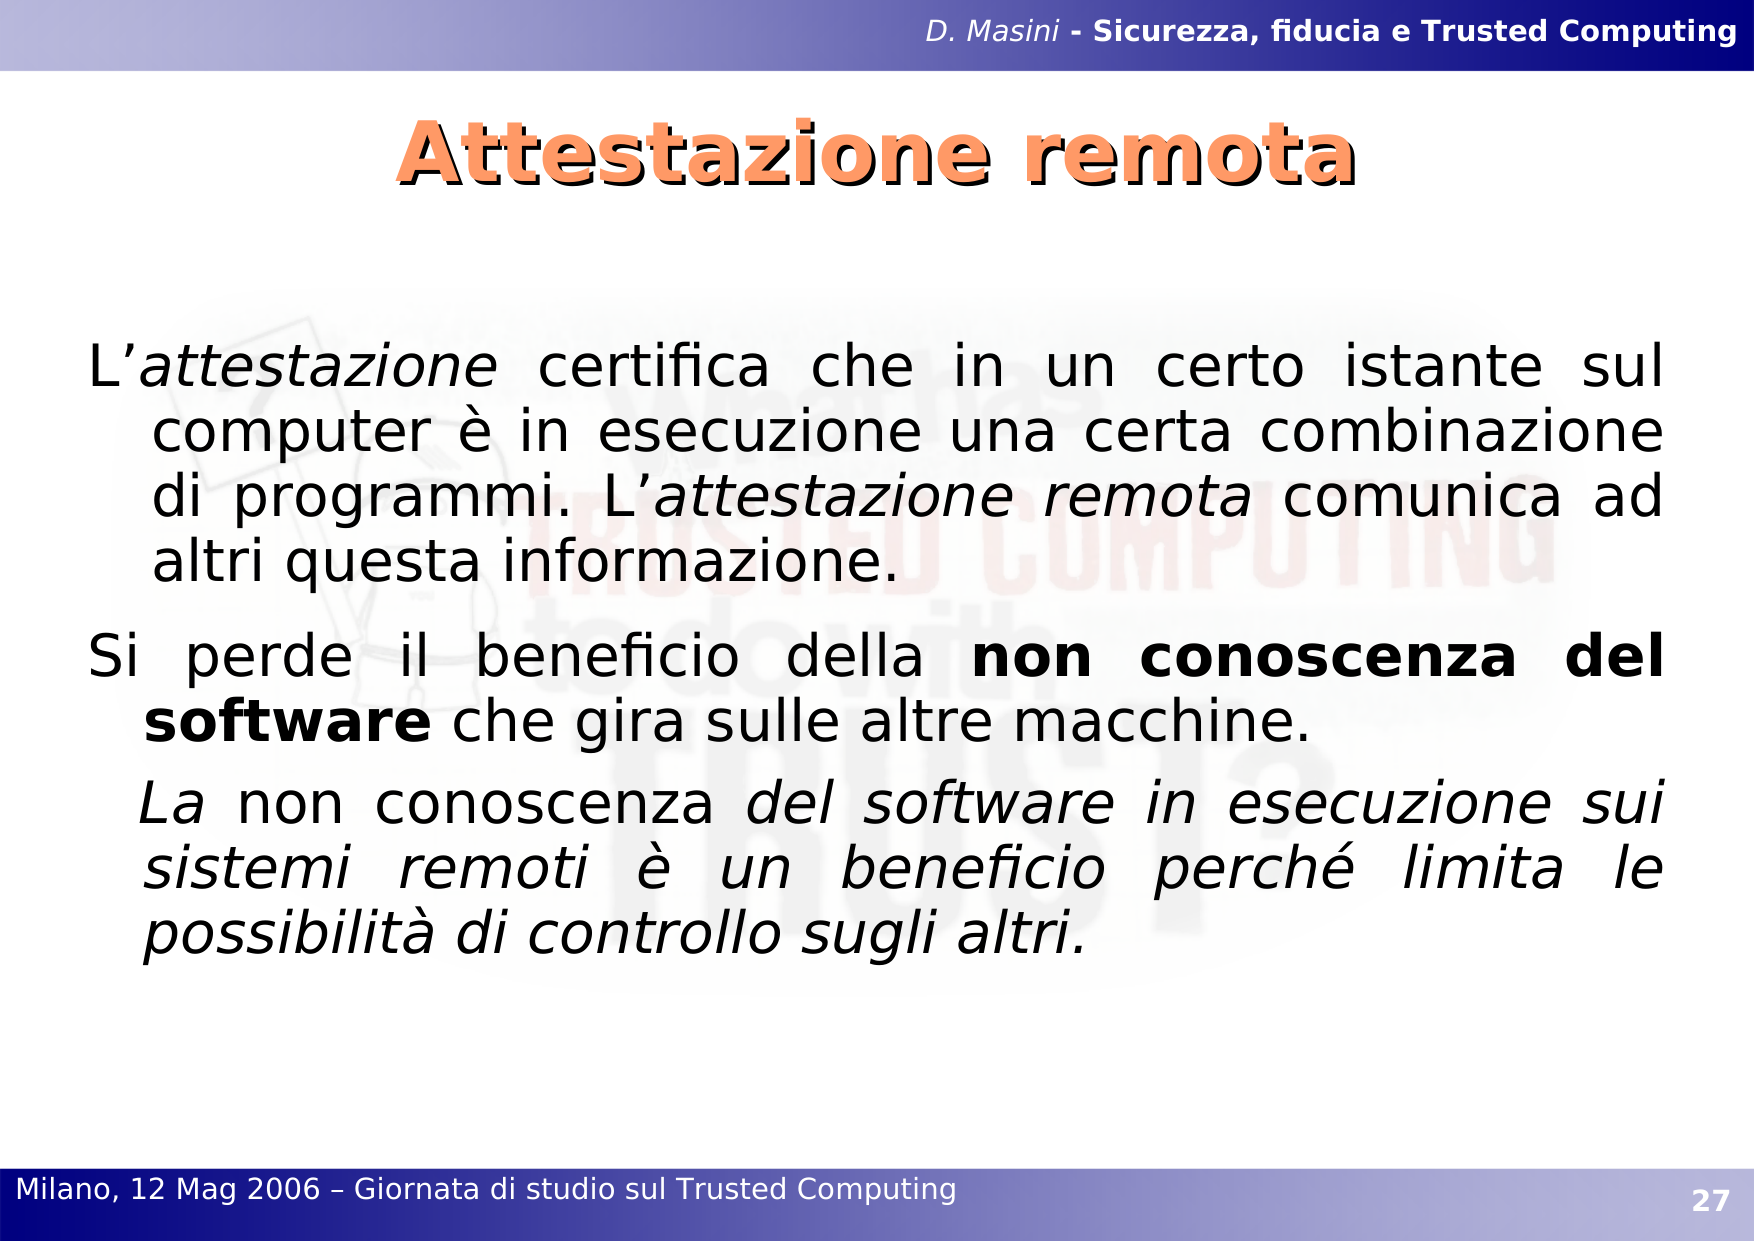

D. Masini - Sicurezza, fiducia e Trusted Computing
# Attestazione remota
L’attestazione certifica che in un certo istante sul computer è in esecuzione una certa combinazione di programmi. L’attestazione remota comunica ad altri questa informazione.
Si perde il beneficio della non conoscenza del software che gira sulle altre macchine.
La non conoscenza del software in esecuzione sui sistemi remoti è un beneficio perché limita le possibilità di controllo sugli altri.
Milano, 12 Mag 2006 – Giornata di studio sul Trusted Computing